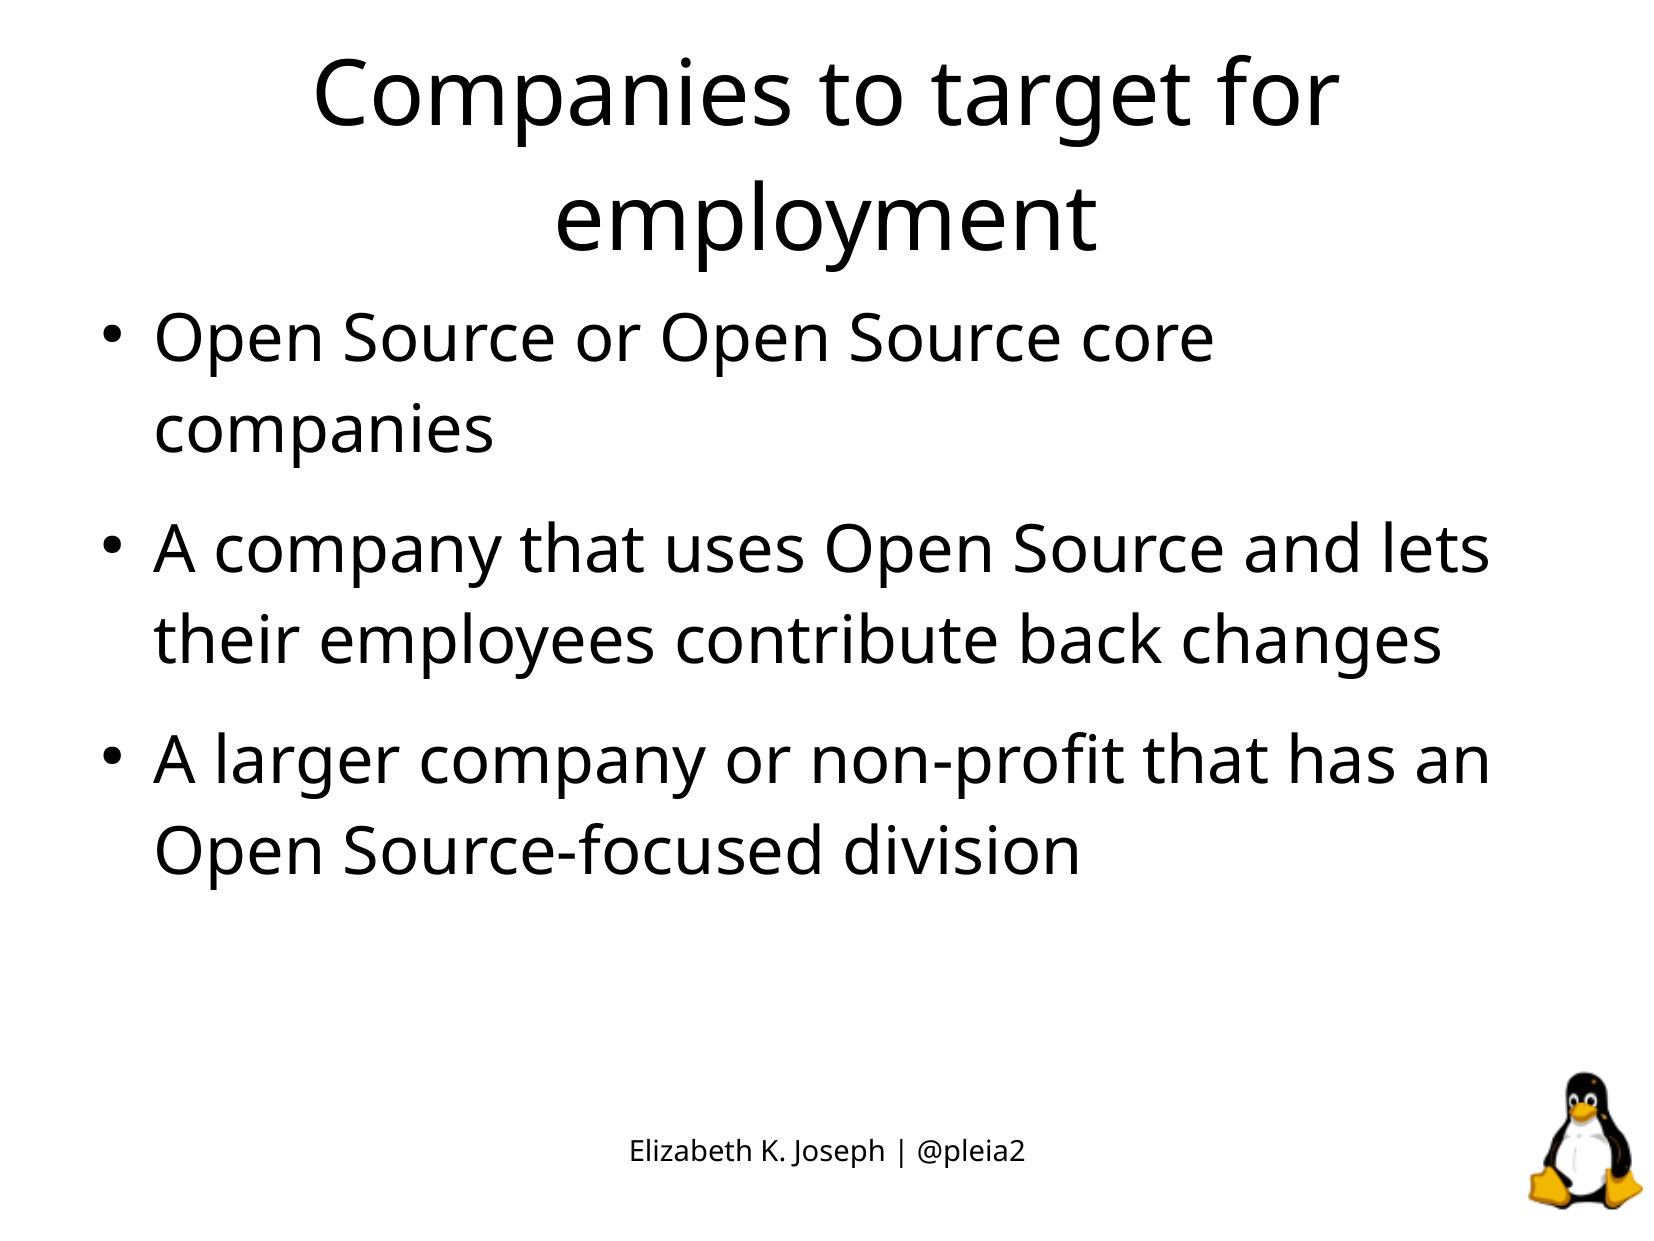

# Companies to target for employment
Open Source or Open Source core companies
A company that uses Open Source and lets their employees contribute back changes
A larger company or non-profit that has an Open Source-focused division
Elizabeth K. Joseph | @pleia2